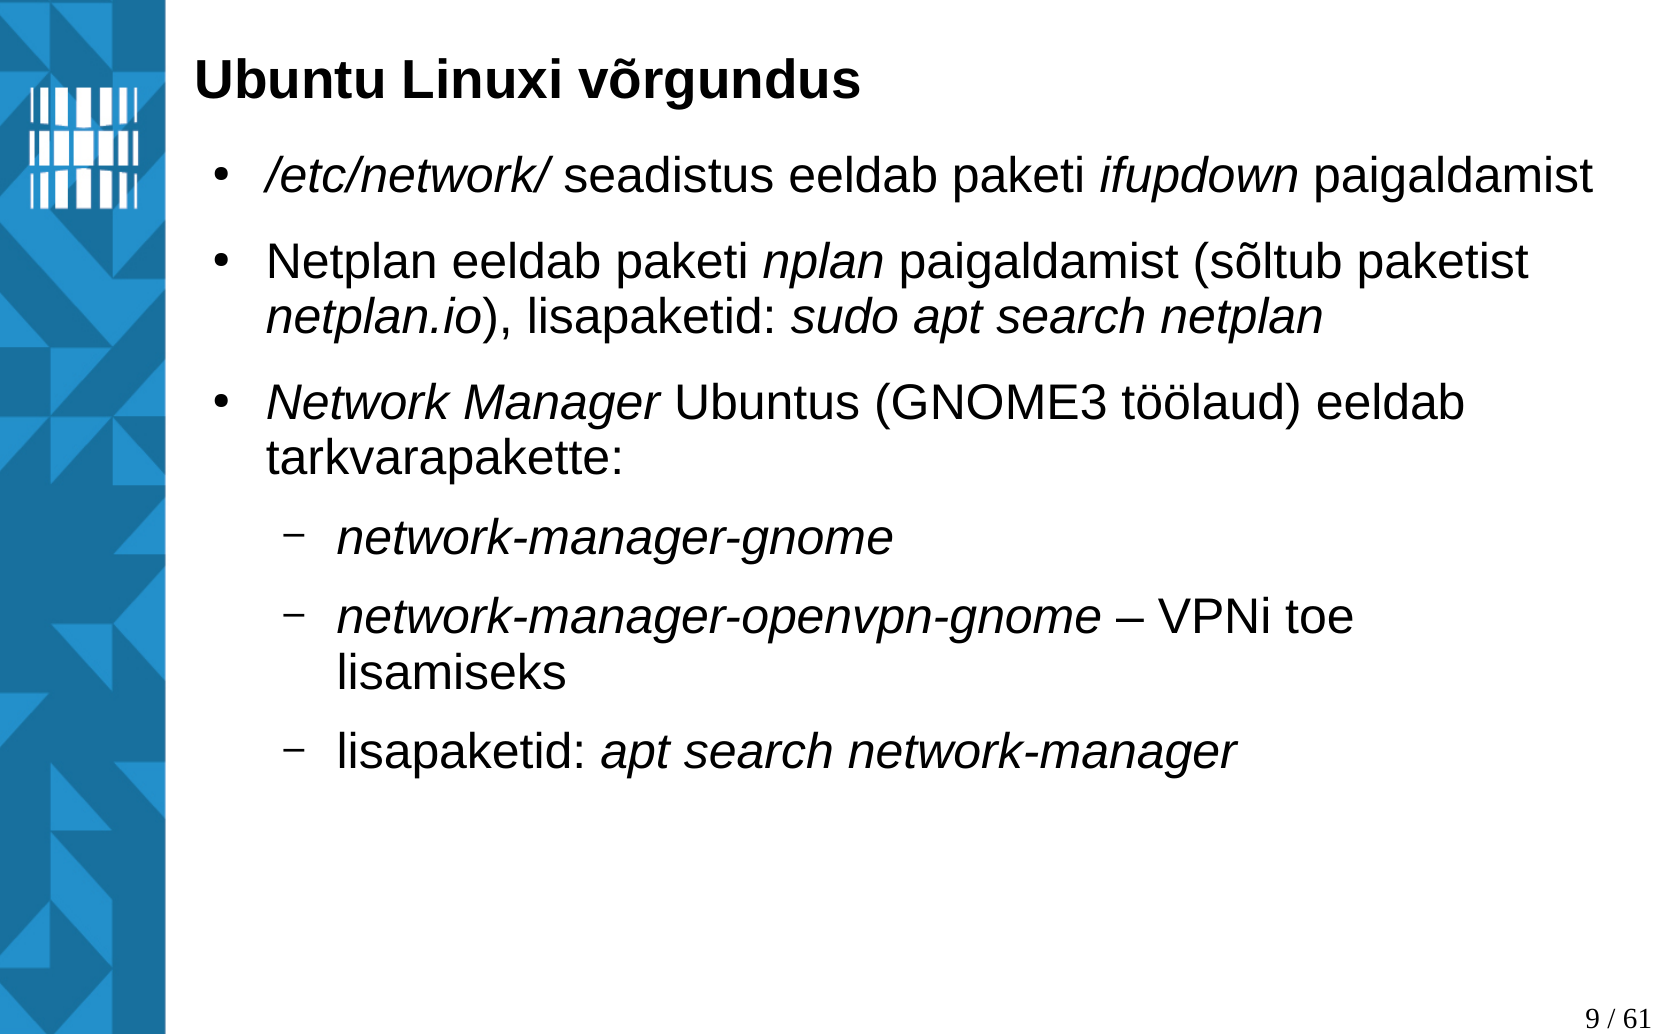

# Ubuntu Linuxi võrgundus
/etc/network/ seadistus eeldab paketi ifupdown paigaldamist
Netplan eeldab paketi nplan paigaldamist (sõltub paketist netplan.io), lisapaketid: sudo apt search netplan
Network Manager Ubuntus (GNOME3 töölaud) eeldab tarkvarapakette:
network-manager-gnome
network-manager-openvpn-gnome – VPNi toe lisamiseks
lisapaketid: apt search network-manager
9